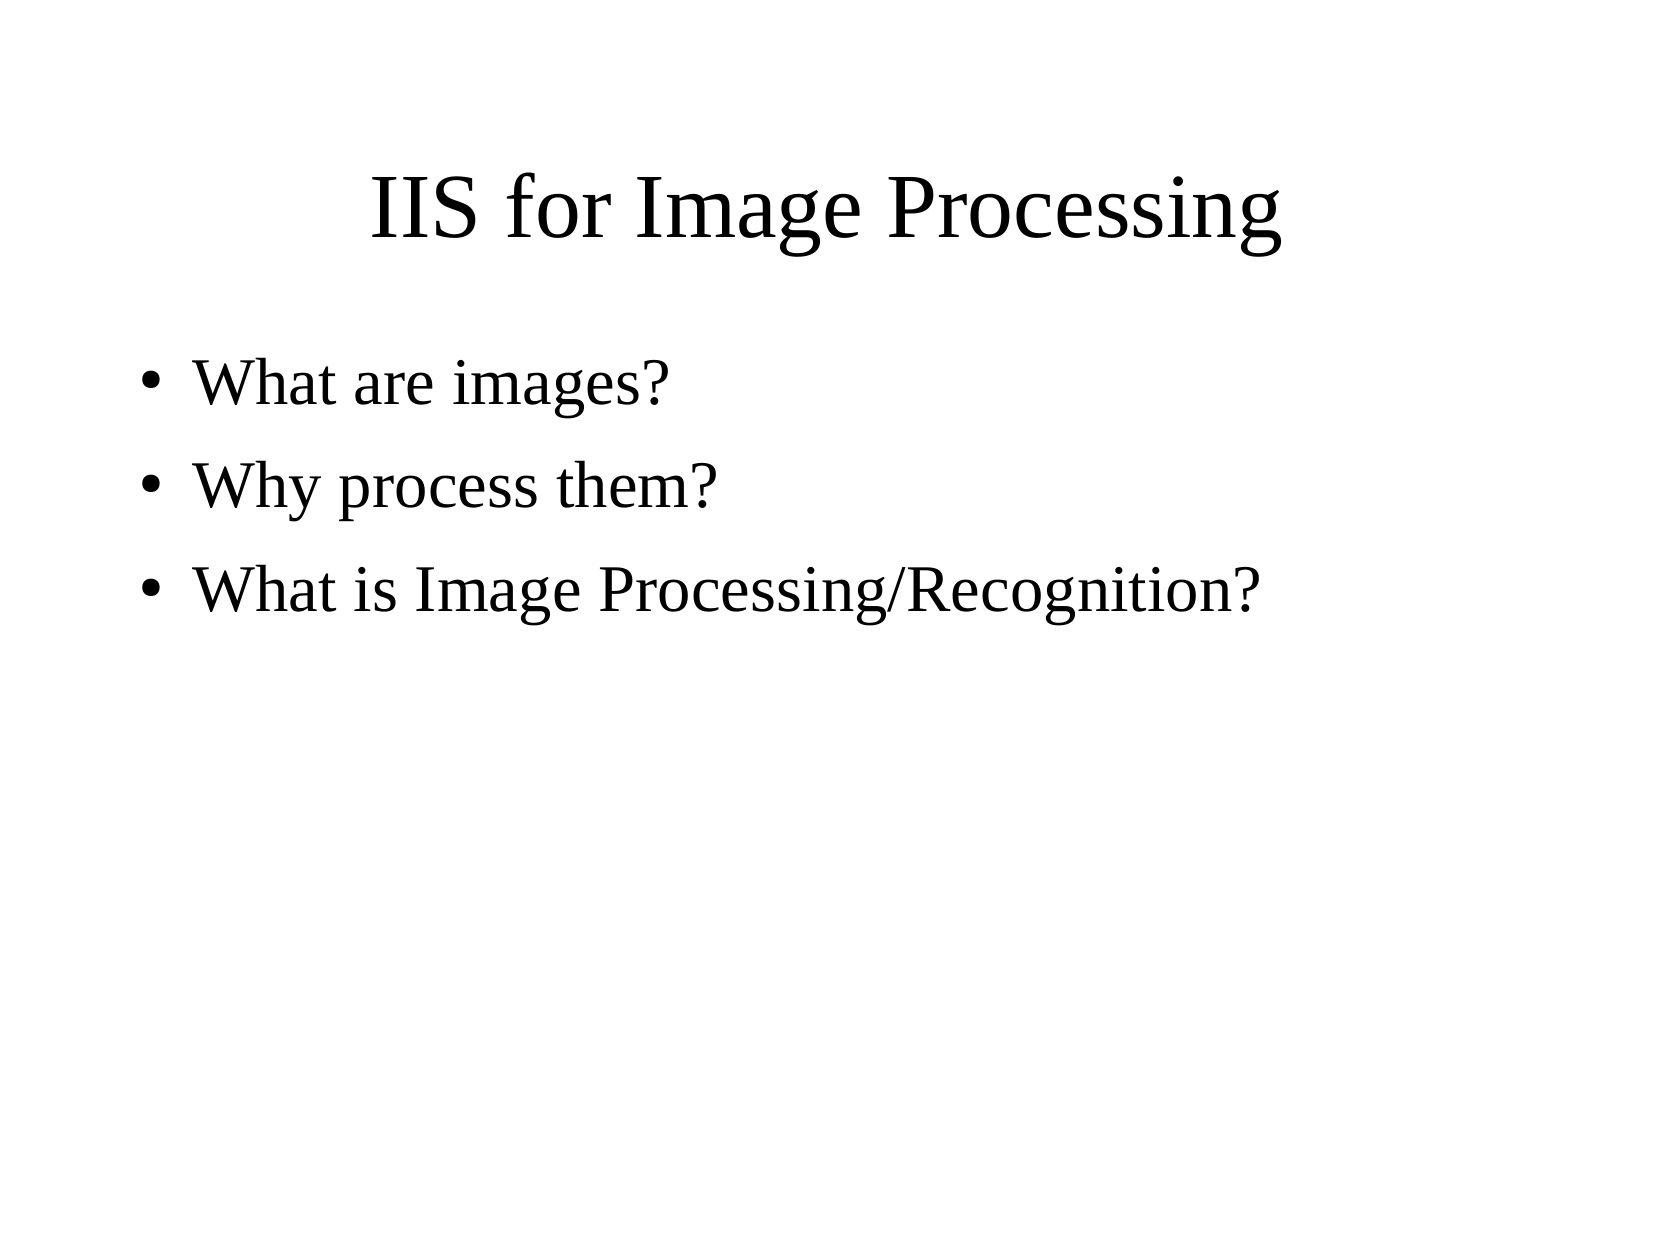

# IIS for Image Processing
What are images?
Why process them?
What is Image Processing/Recognition?